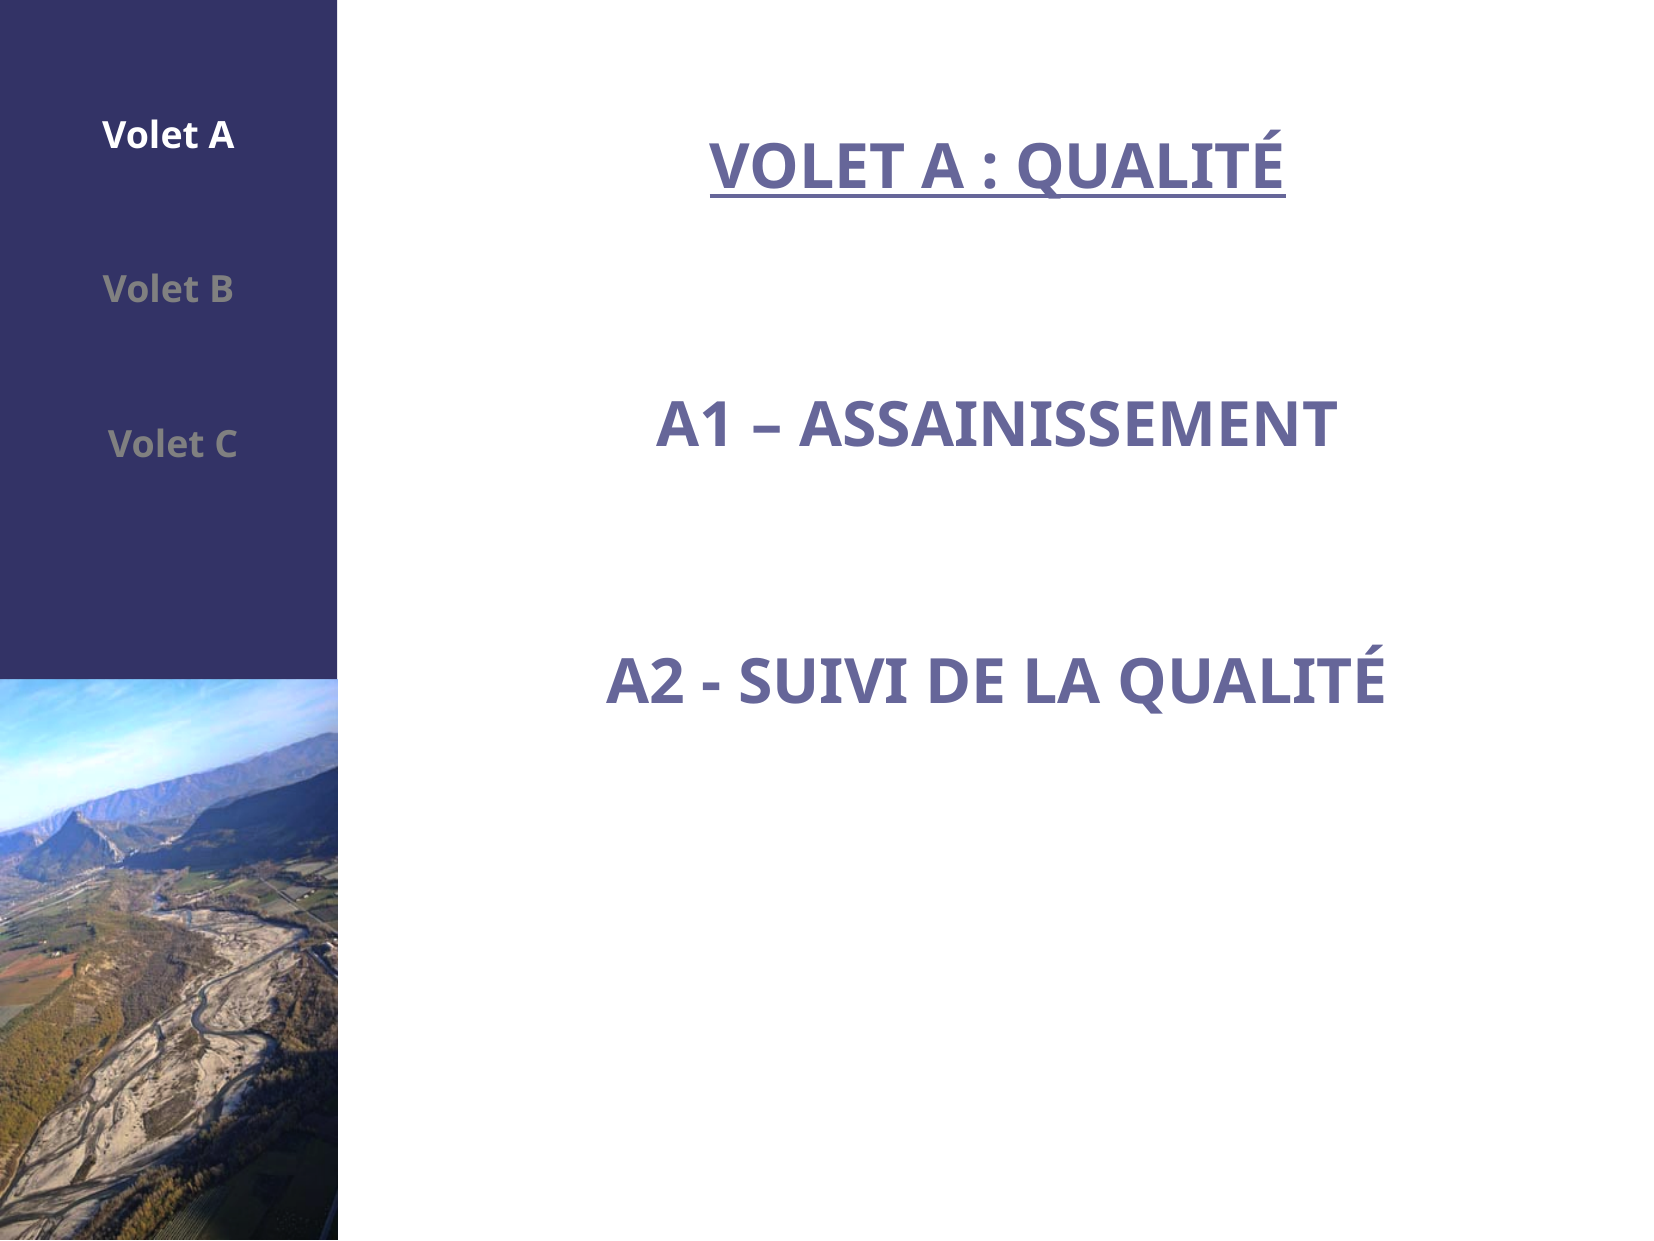

Volet A
Volet B
 Volet C
VOLET A : QUALITÉ
A1 – ASSAINISSEMENT
A2 - SUIVI DE LA QUALITÉ